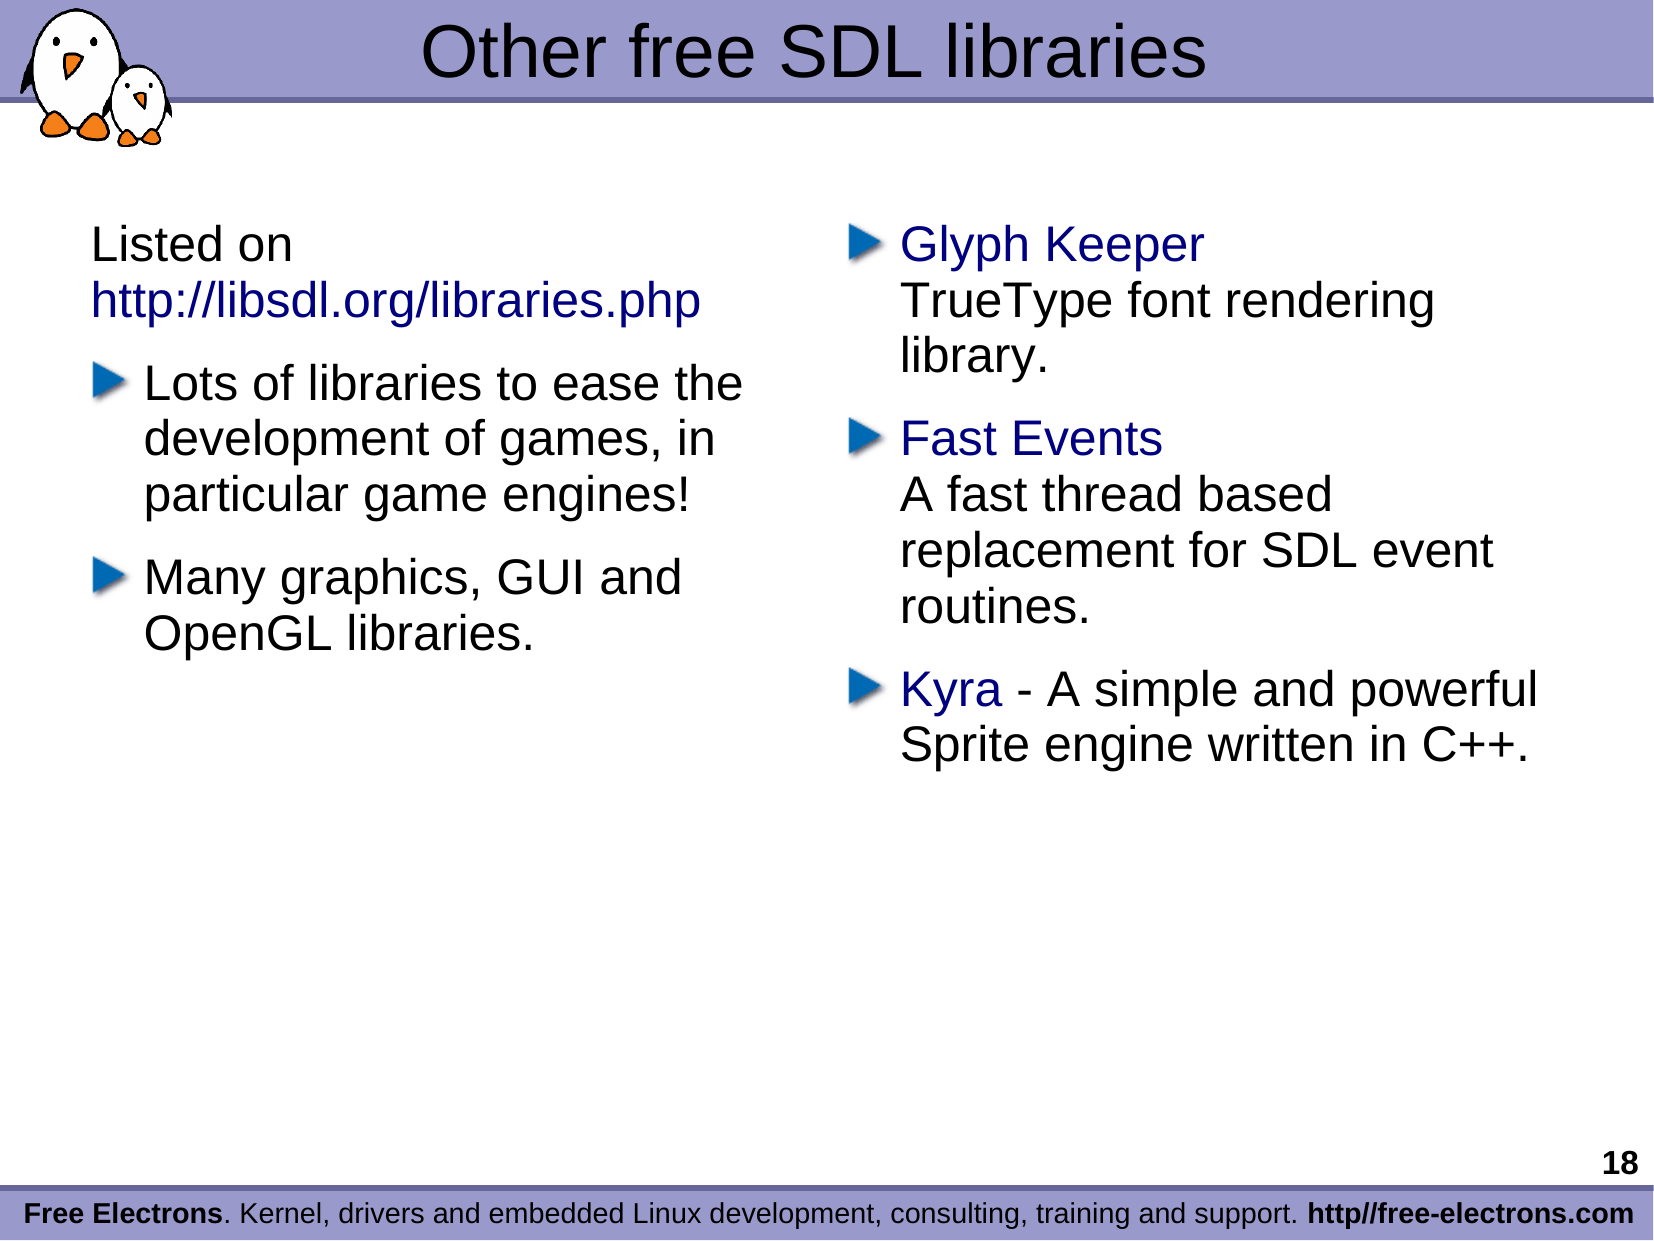

# Other free SDL libraries
Listed onhttp://libsdl.org/libraries.php
Lots of libraries to ease the development of games, in particular game engines!
Many graphics, GUI and OpenGL libraries.
Glyph Keeper
TrueType font rendering library.
Fast Events
A fast thread based replacement for SDL event routines.
Kyra - A simple and powerful Sprite engine written in C++.